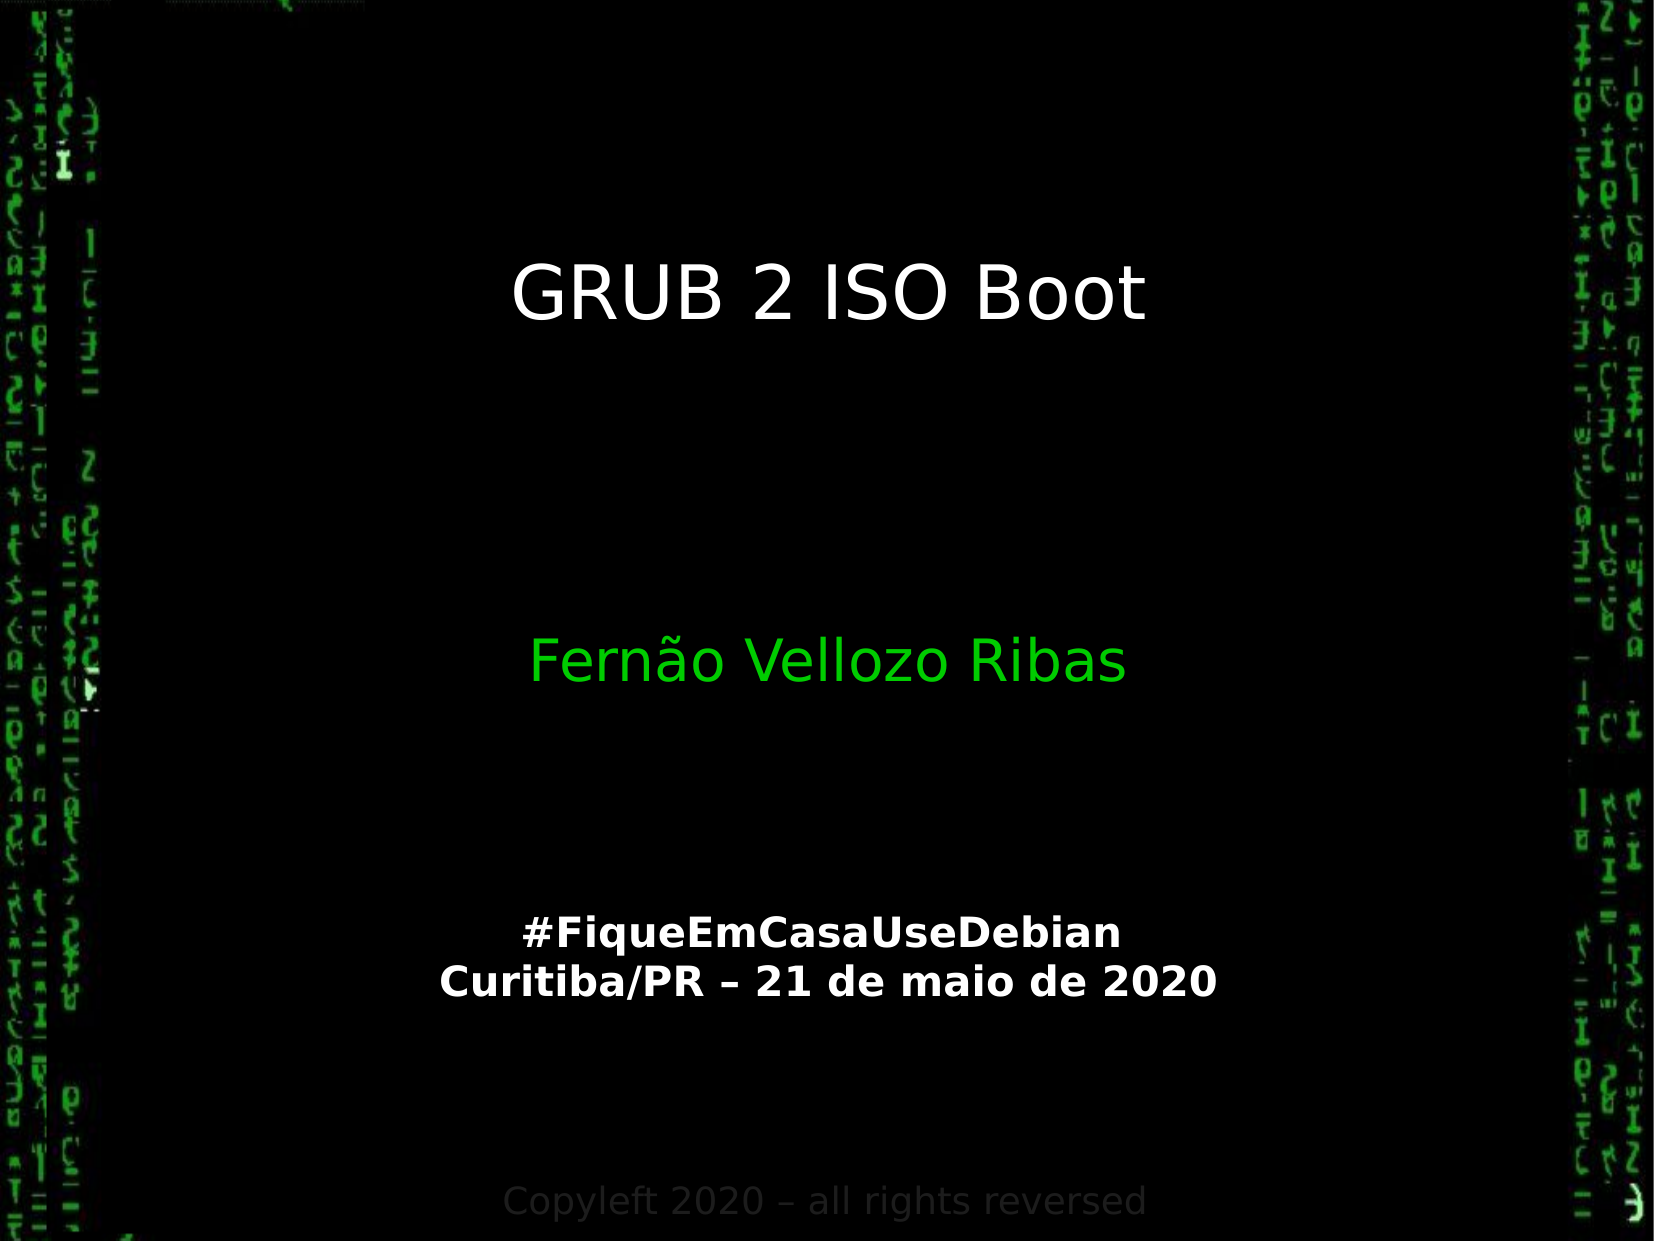

# GRUB 2 ISO Boot
Fernão Vellozo Ribas
#FiqueEmCasaUseDebian
Curitiba/PR – 21 de maio de 2020
Copyleft 2020 – all rights reversed